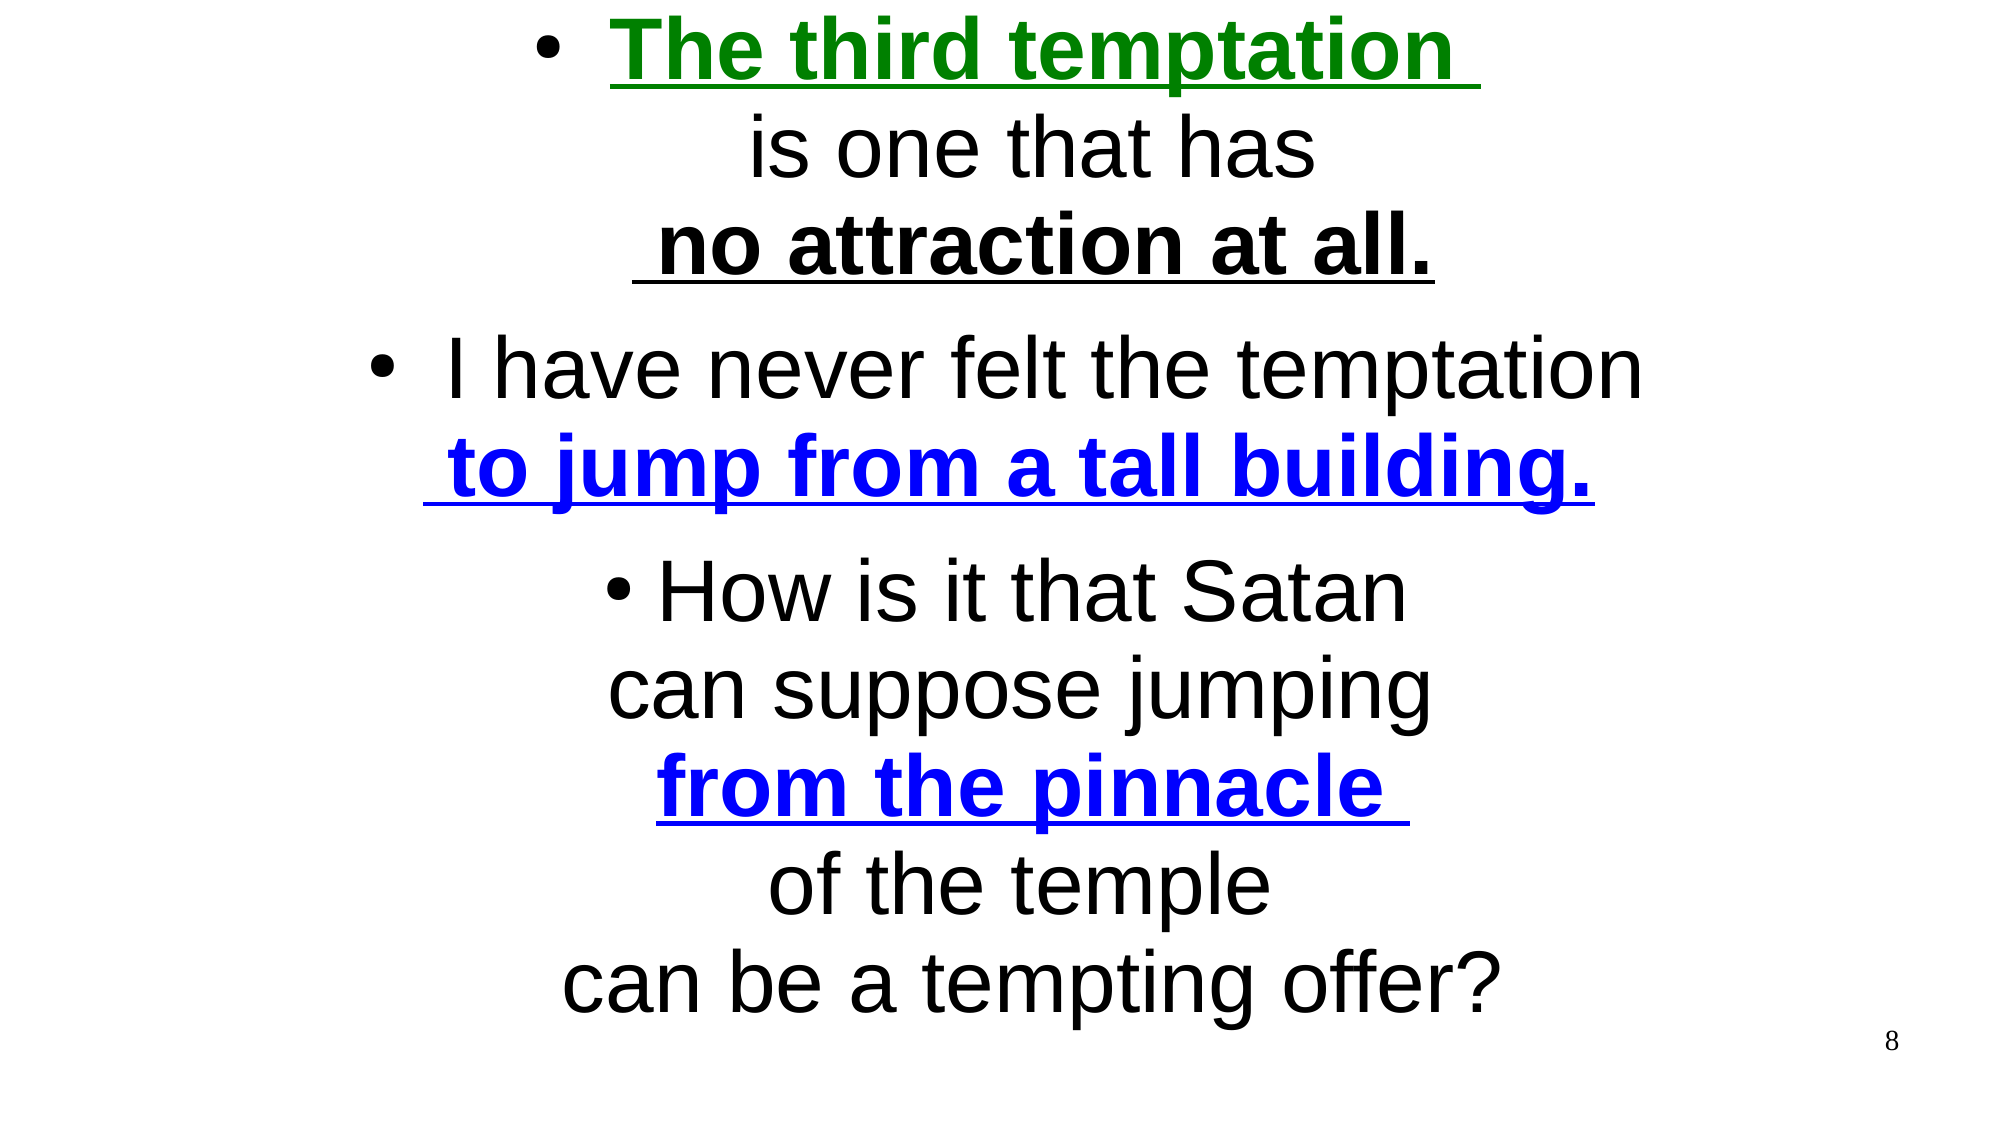

# The third temptation is one that has no attraction at all.
 I have never felt the temptation
 to jump from a tall building.
How is it that Satan
can suppose jumping
from the pinnacle
of the temple
can be a tempting offer?
8